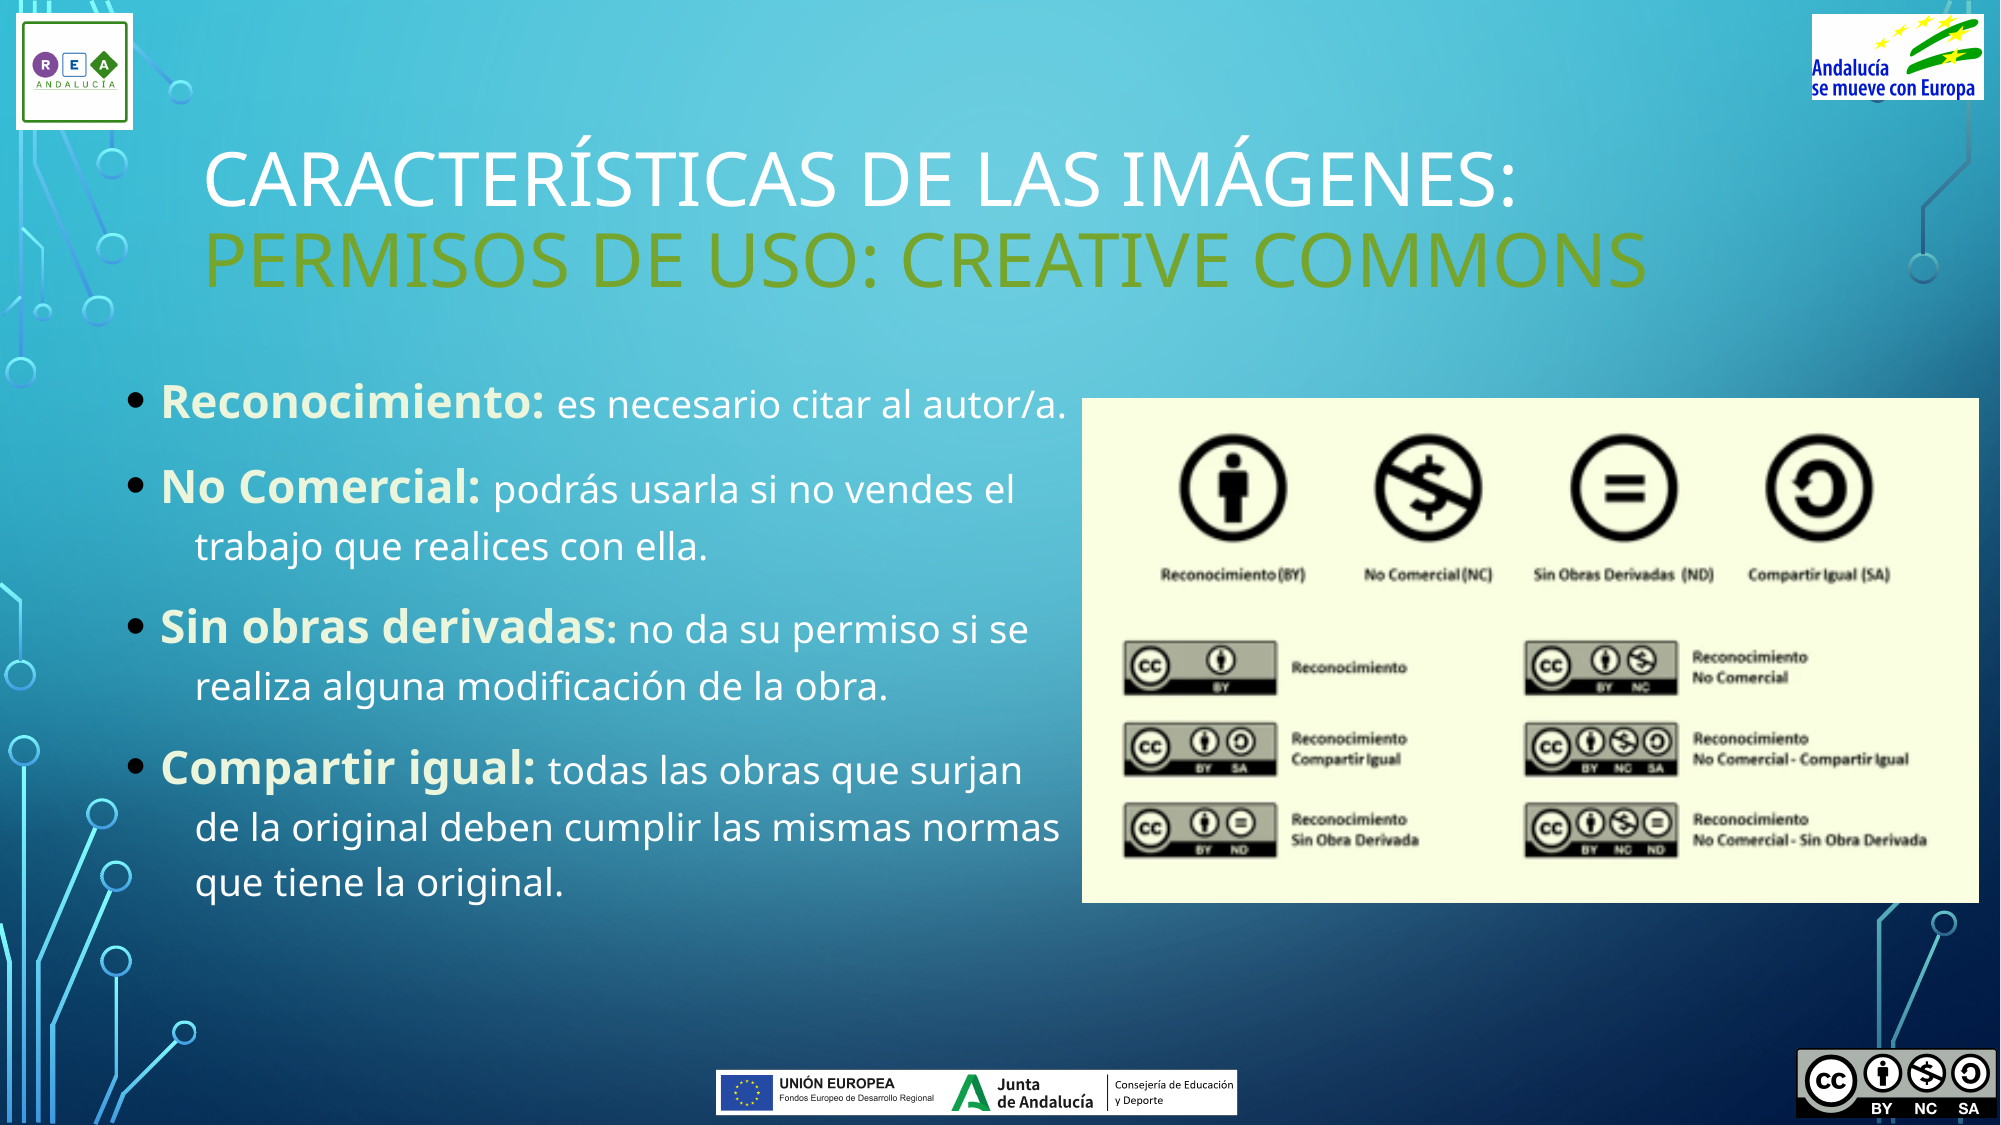

# Características de las imágenes: permisos de uso: Creative Commons
Reconocimiento: es necesario citar al autor/a.
No Comercial: podrás usarla si no vendes el trabajo que realices con ella.
Sin obras derivadas: no da su permiso si se realiza alguna modificación de la obra.
Compartir igual: todas las obras que surjan de la original deben cumplir las mismas normas que tiene la original.